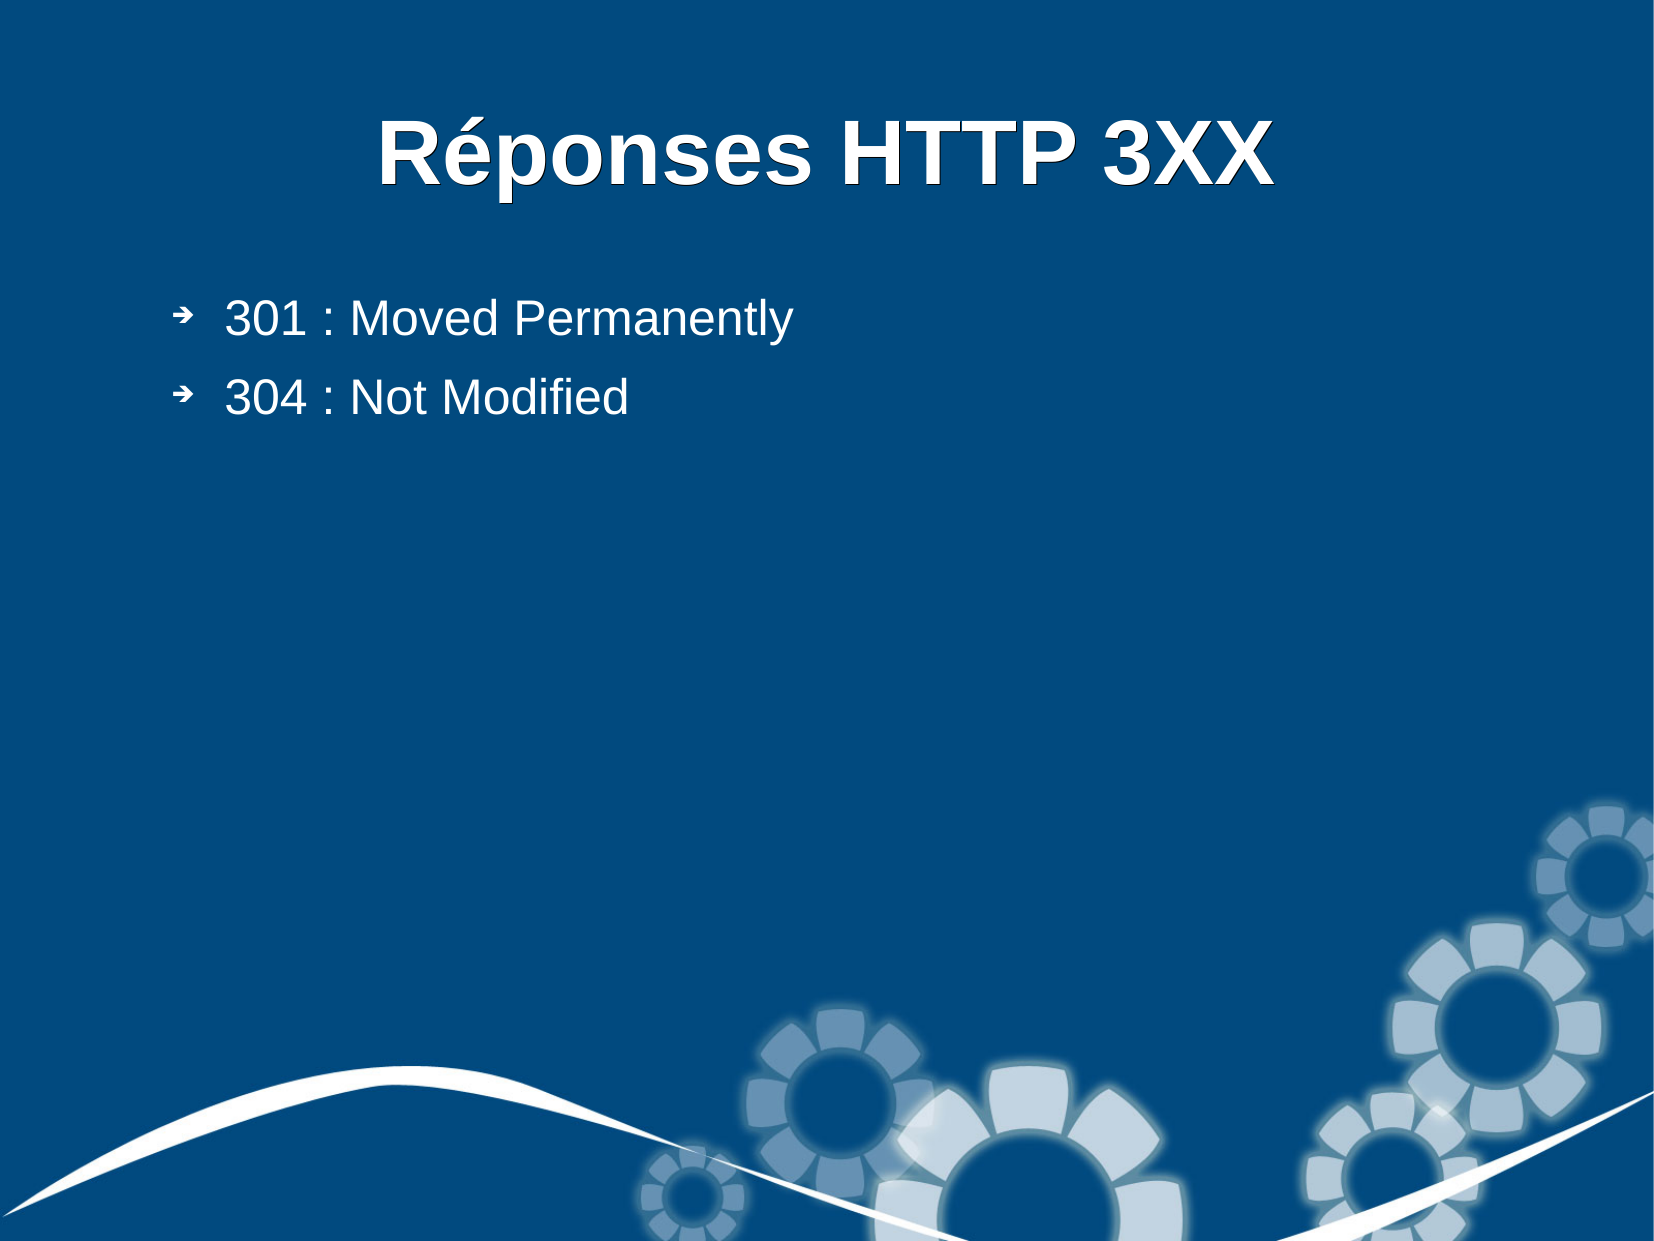

# Réponses HTTP 3XX
301 : Moved Permanently
304 : Not Modified